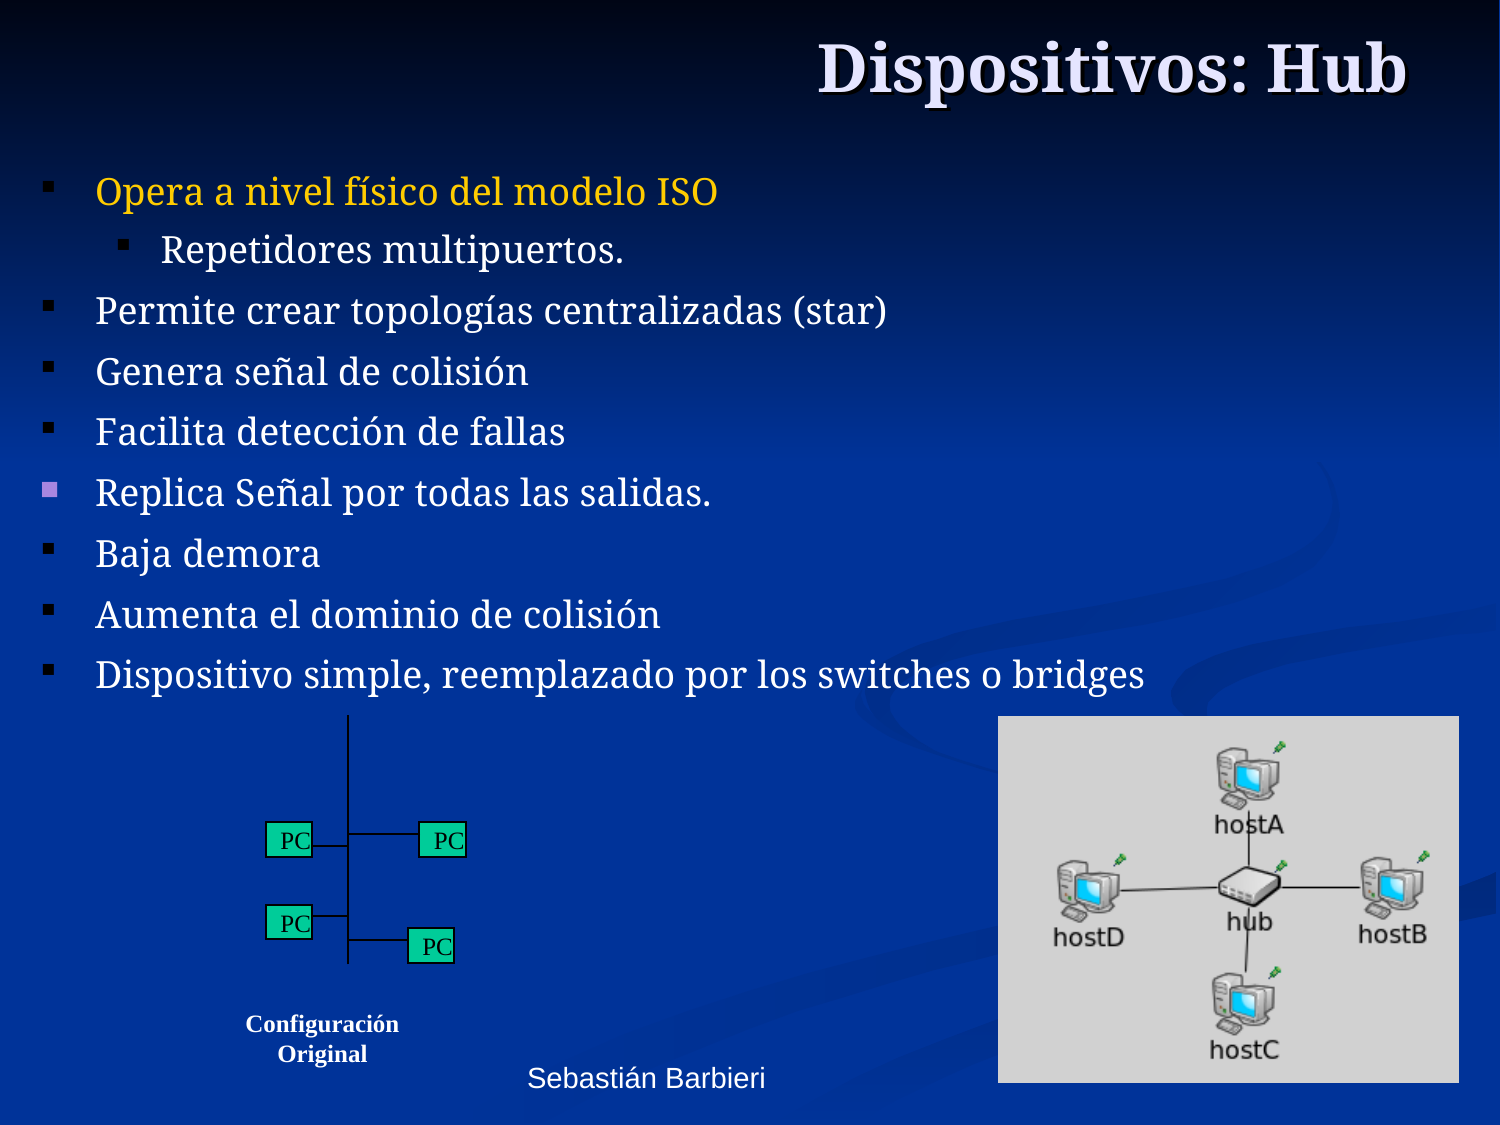

Dispositivos: Hub
Opera a nivel físico del modelo ISO
Repetidores multipuertos.
Permite crear topologías centralizadas (star)
Genera señal de colisión
Facilita detección de fallas
Replica Señal por todas las salidas.
Baja demora
Aumenta el dominio de colisión
Dispositivo simple, reemplazado por los switches o bridges
PC
PC
PC
PC
Configuración
Original